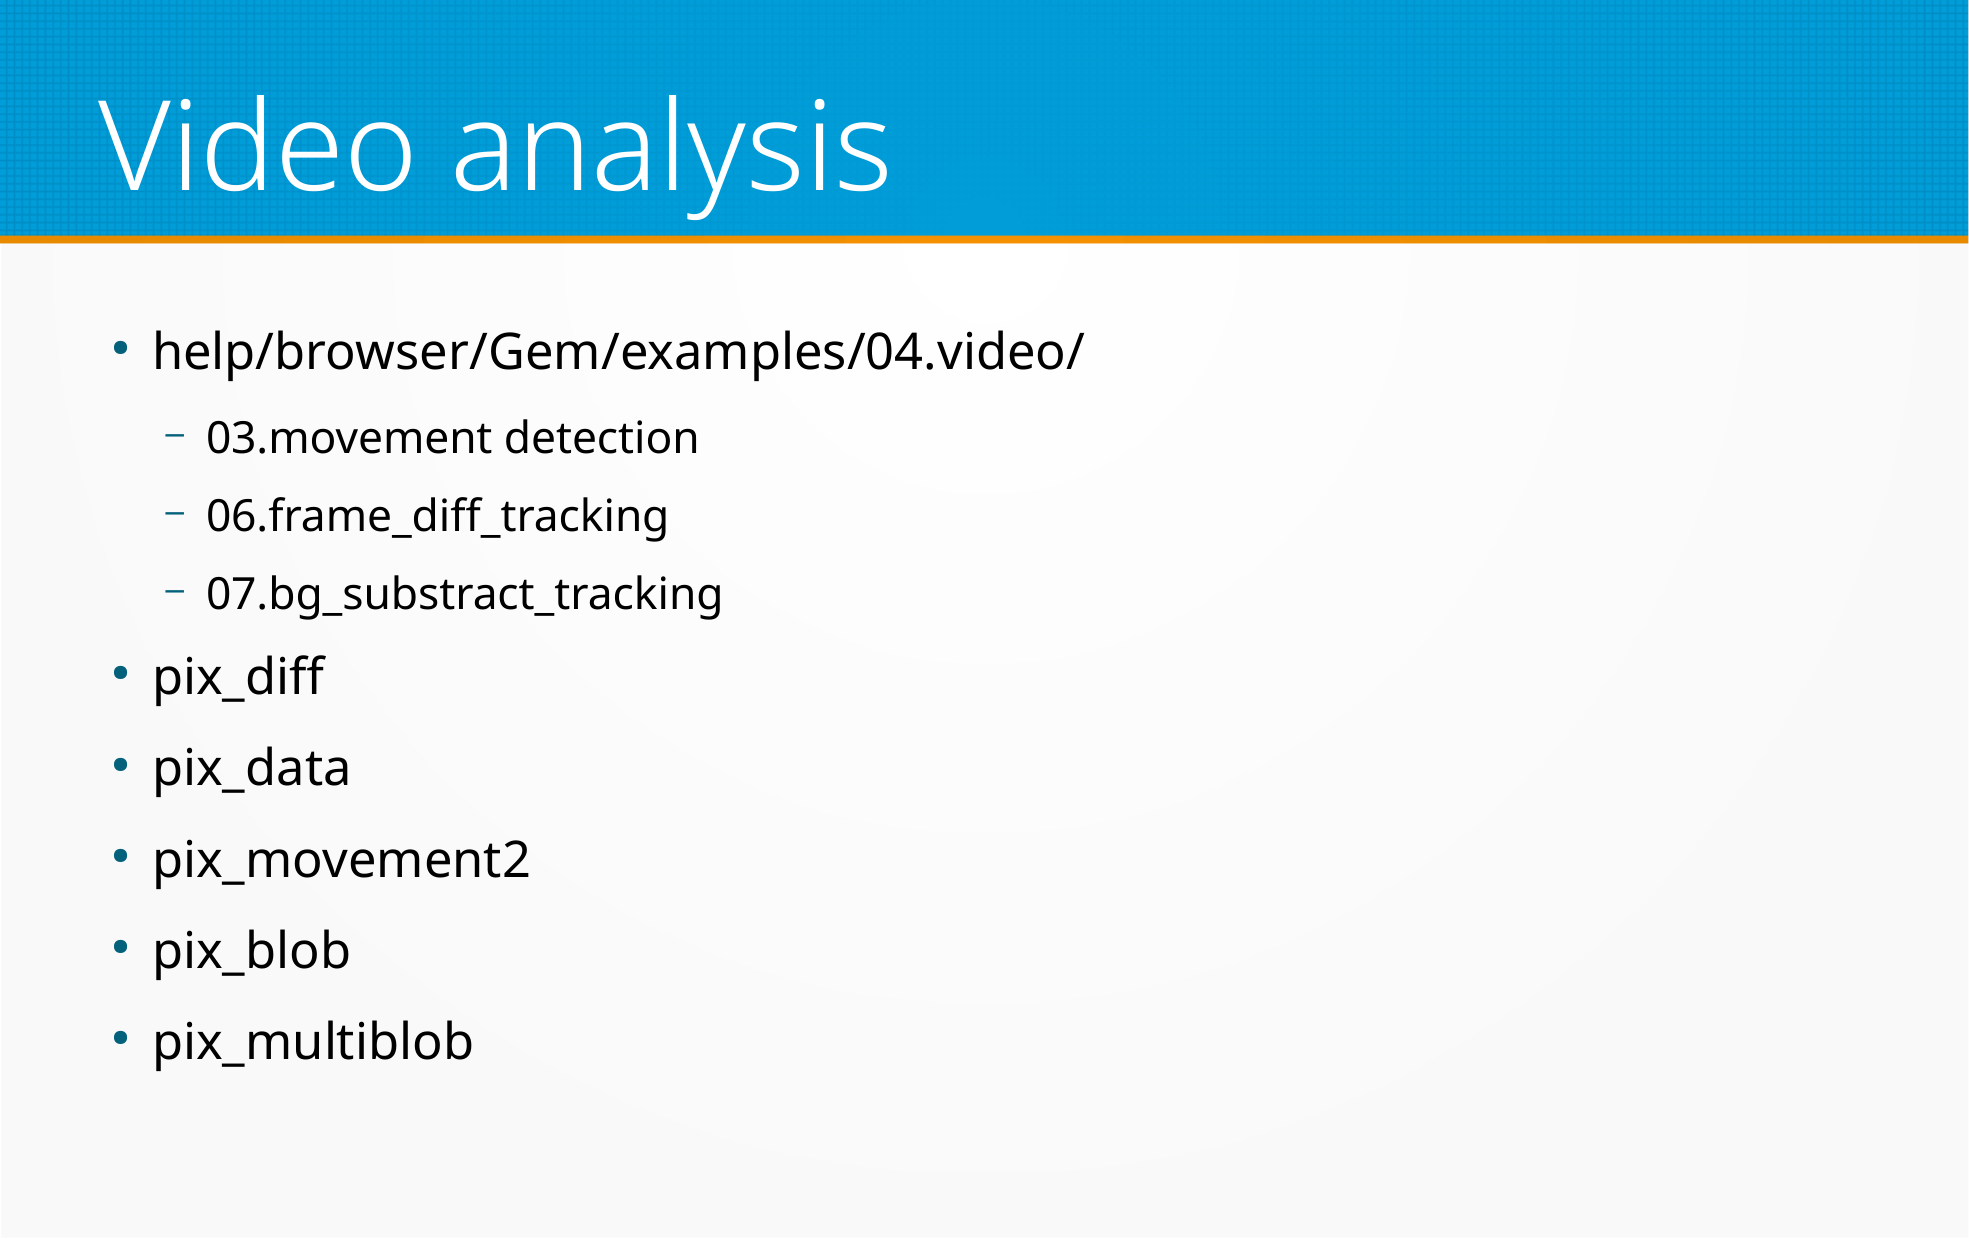

# Video analysis
help/browser/Gem/examples/04.video/
03.movement detection
06.frame_diff_tracking
07.bg_substract_tracking
pix_diff
pix_data
pix_movement2
pix_blob
pix_multiblob